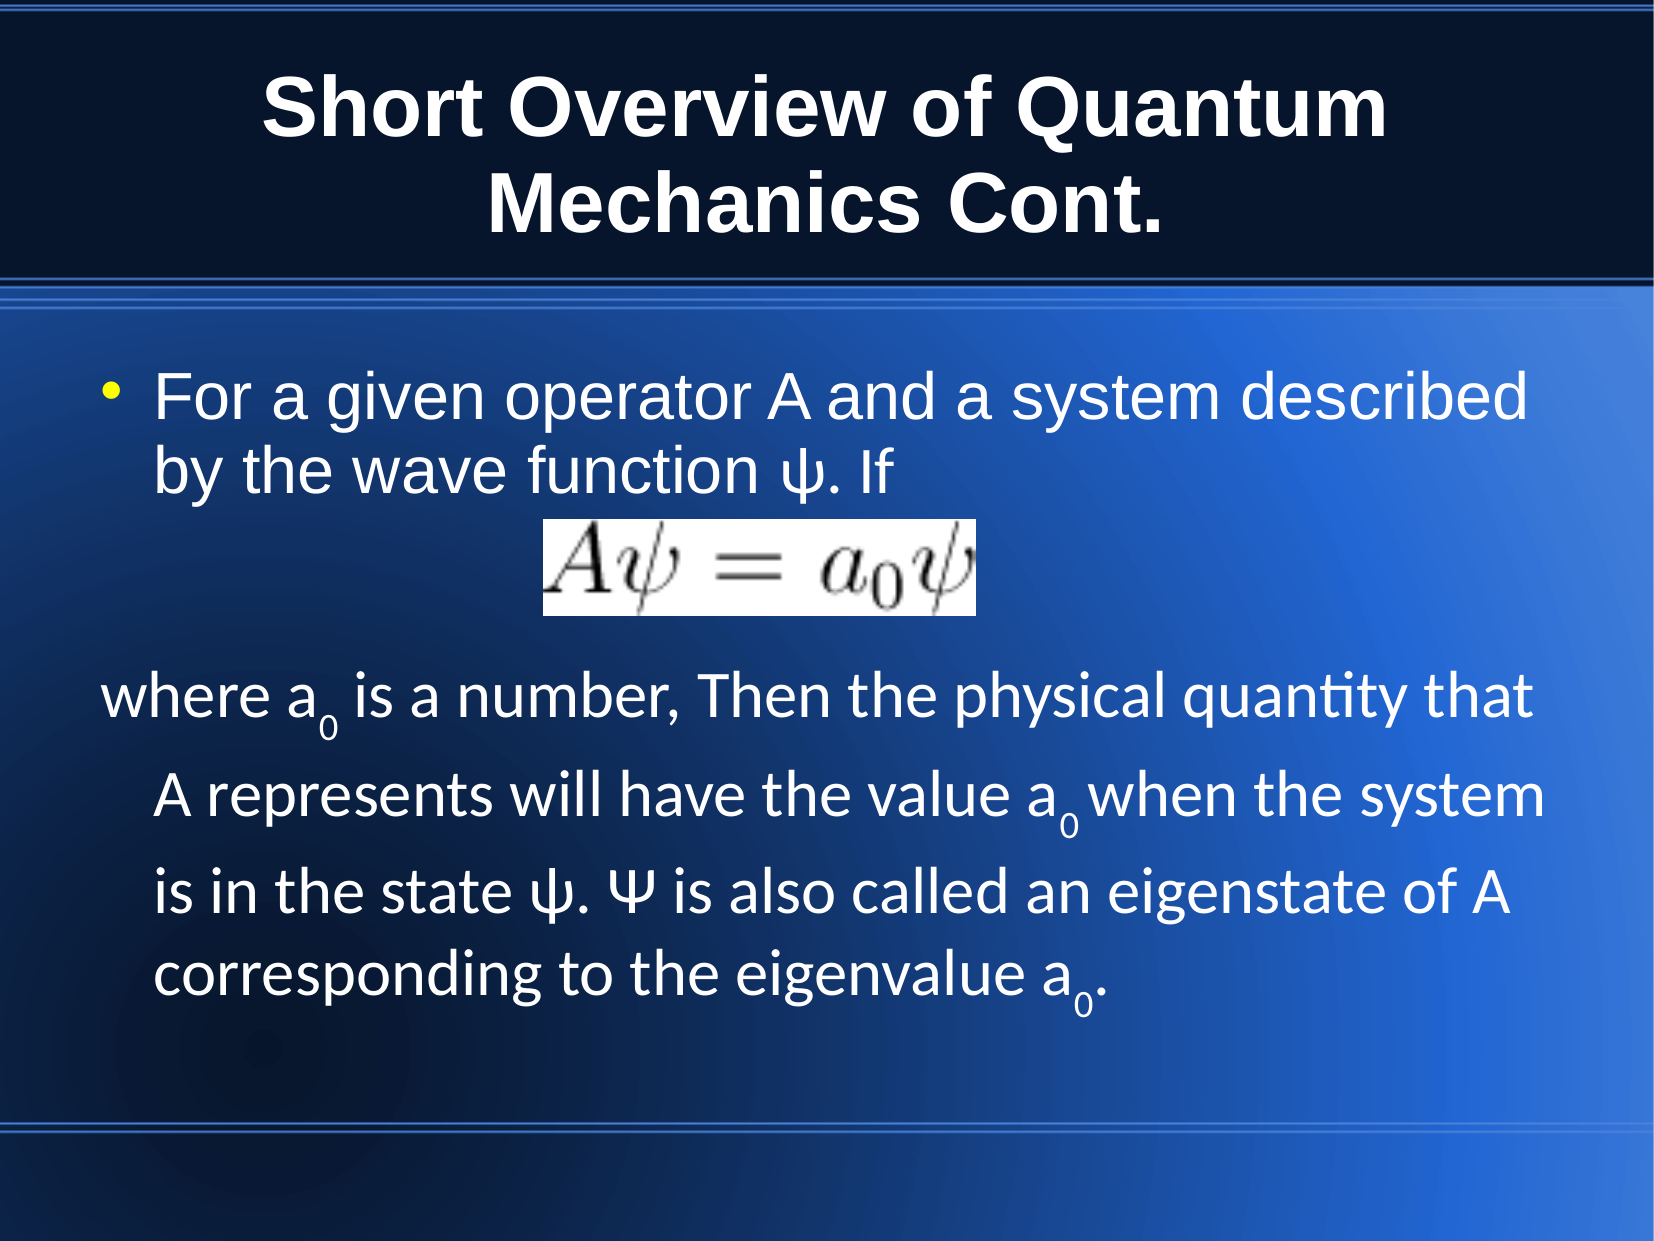

# Short Overview of Quantum Mechanics Cont.
For a given operator A and a system described by the wave function ψ. If
where a0 is a number, Then the physical quantity that A represents will have the value a0 when the system is in the state ψ. Ψ is also called an eigenstate of A corresponding to the eigenvalue a0.